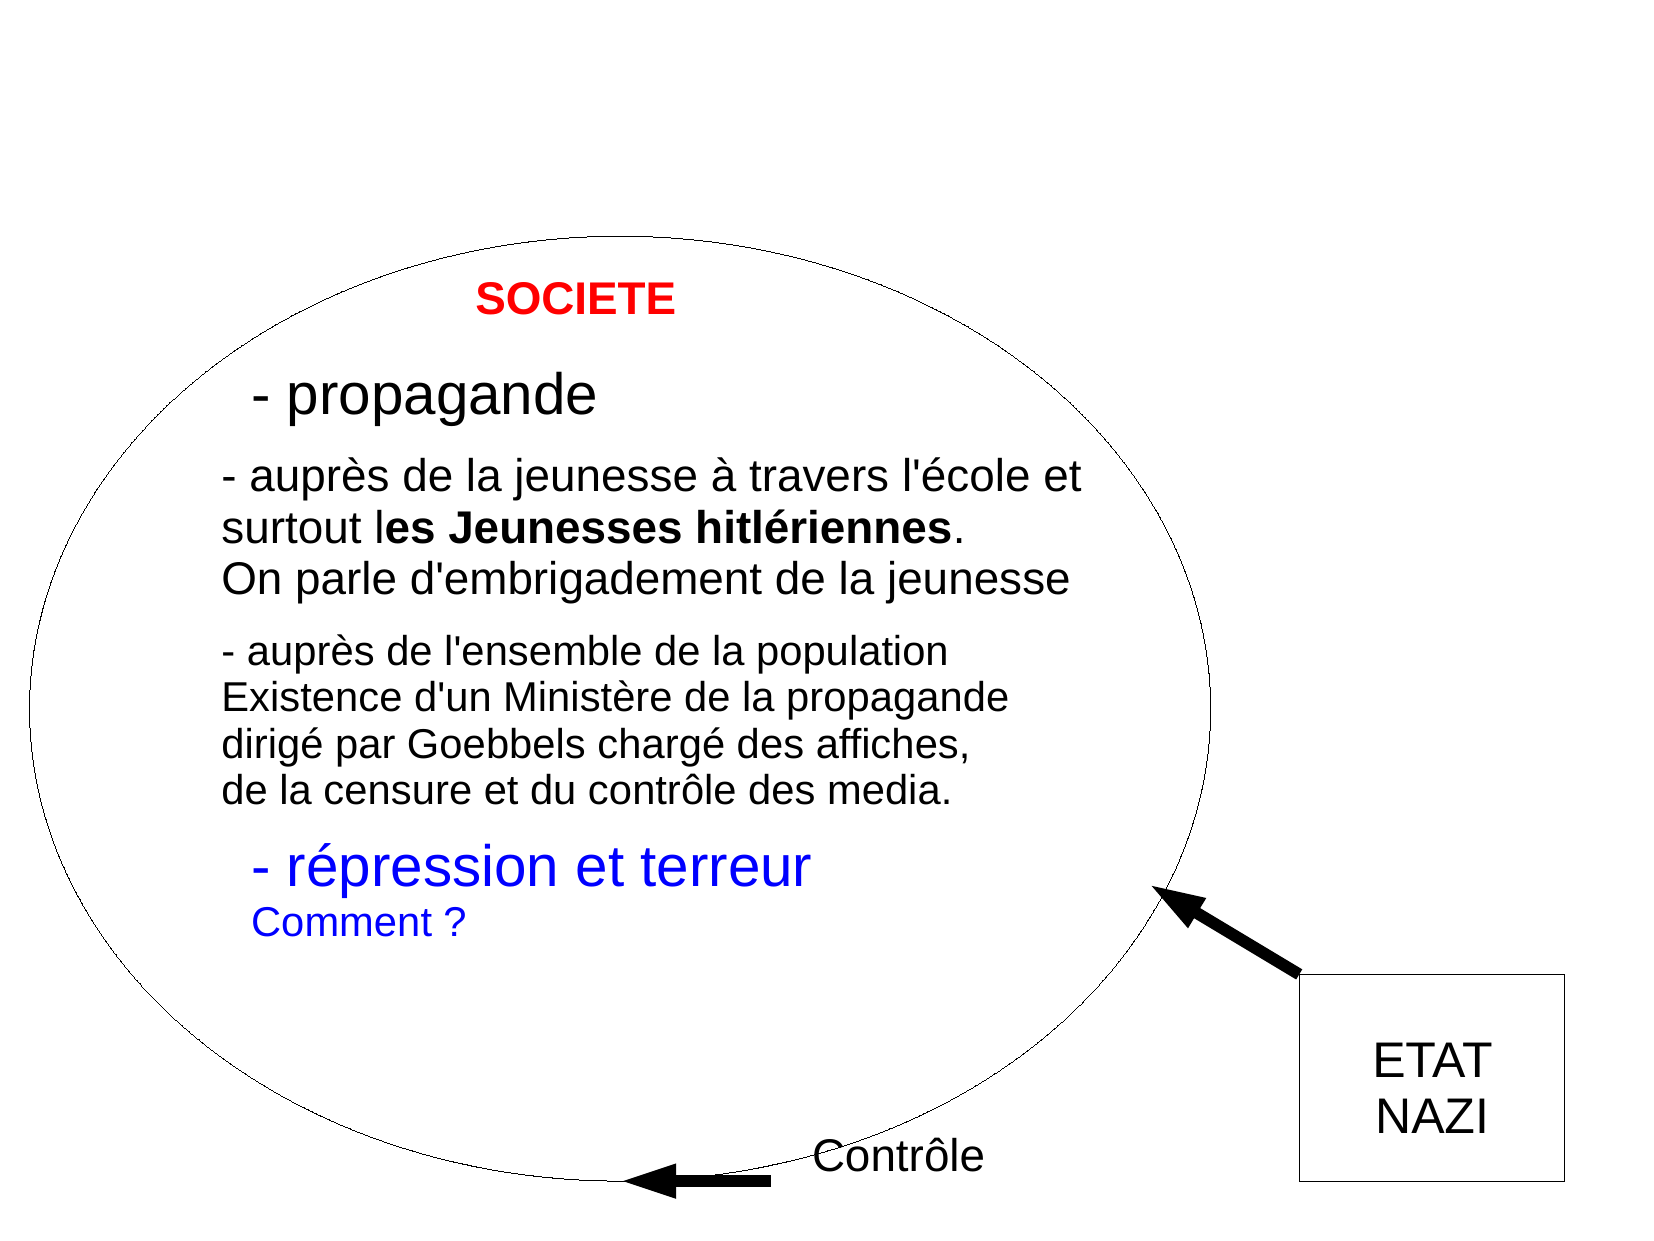

SOCIETE
- propagande
- auprès de la jeunesse à travers l'école et surtout les Jeunesses hitlériennes.
On parle d'embrigadement de la jeunesse
- auprès de l'ensemble de la population
Existence d'un Ministère de la propagande
dirigé par Goebbels chargé des affiches,
de la censure et du contrôle des media.
- répression et terreur
Comment ?
ETAT NAZI
Contrôle